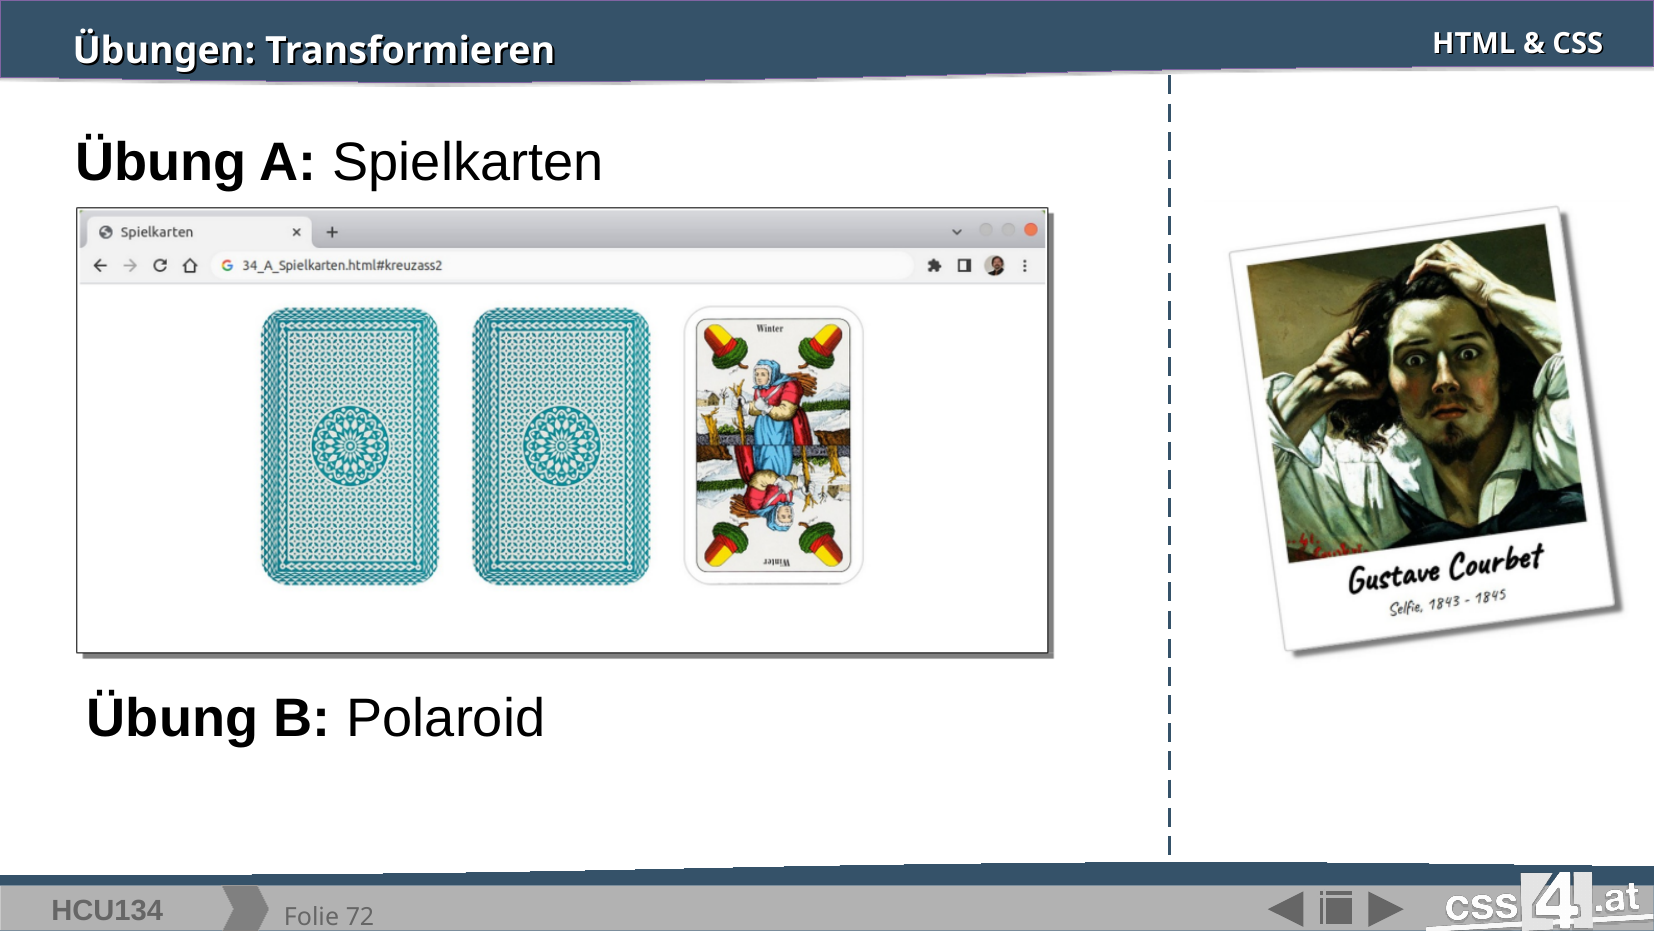

HTML & CSS
Übungen: Transformieren
Übung A: Spielkarten
Übung B: Polaroid
HCU134
Folie